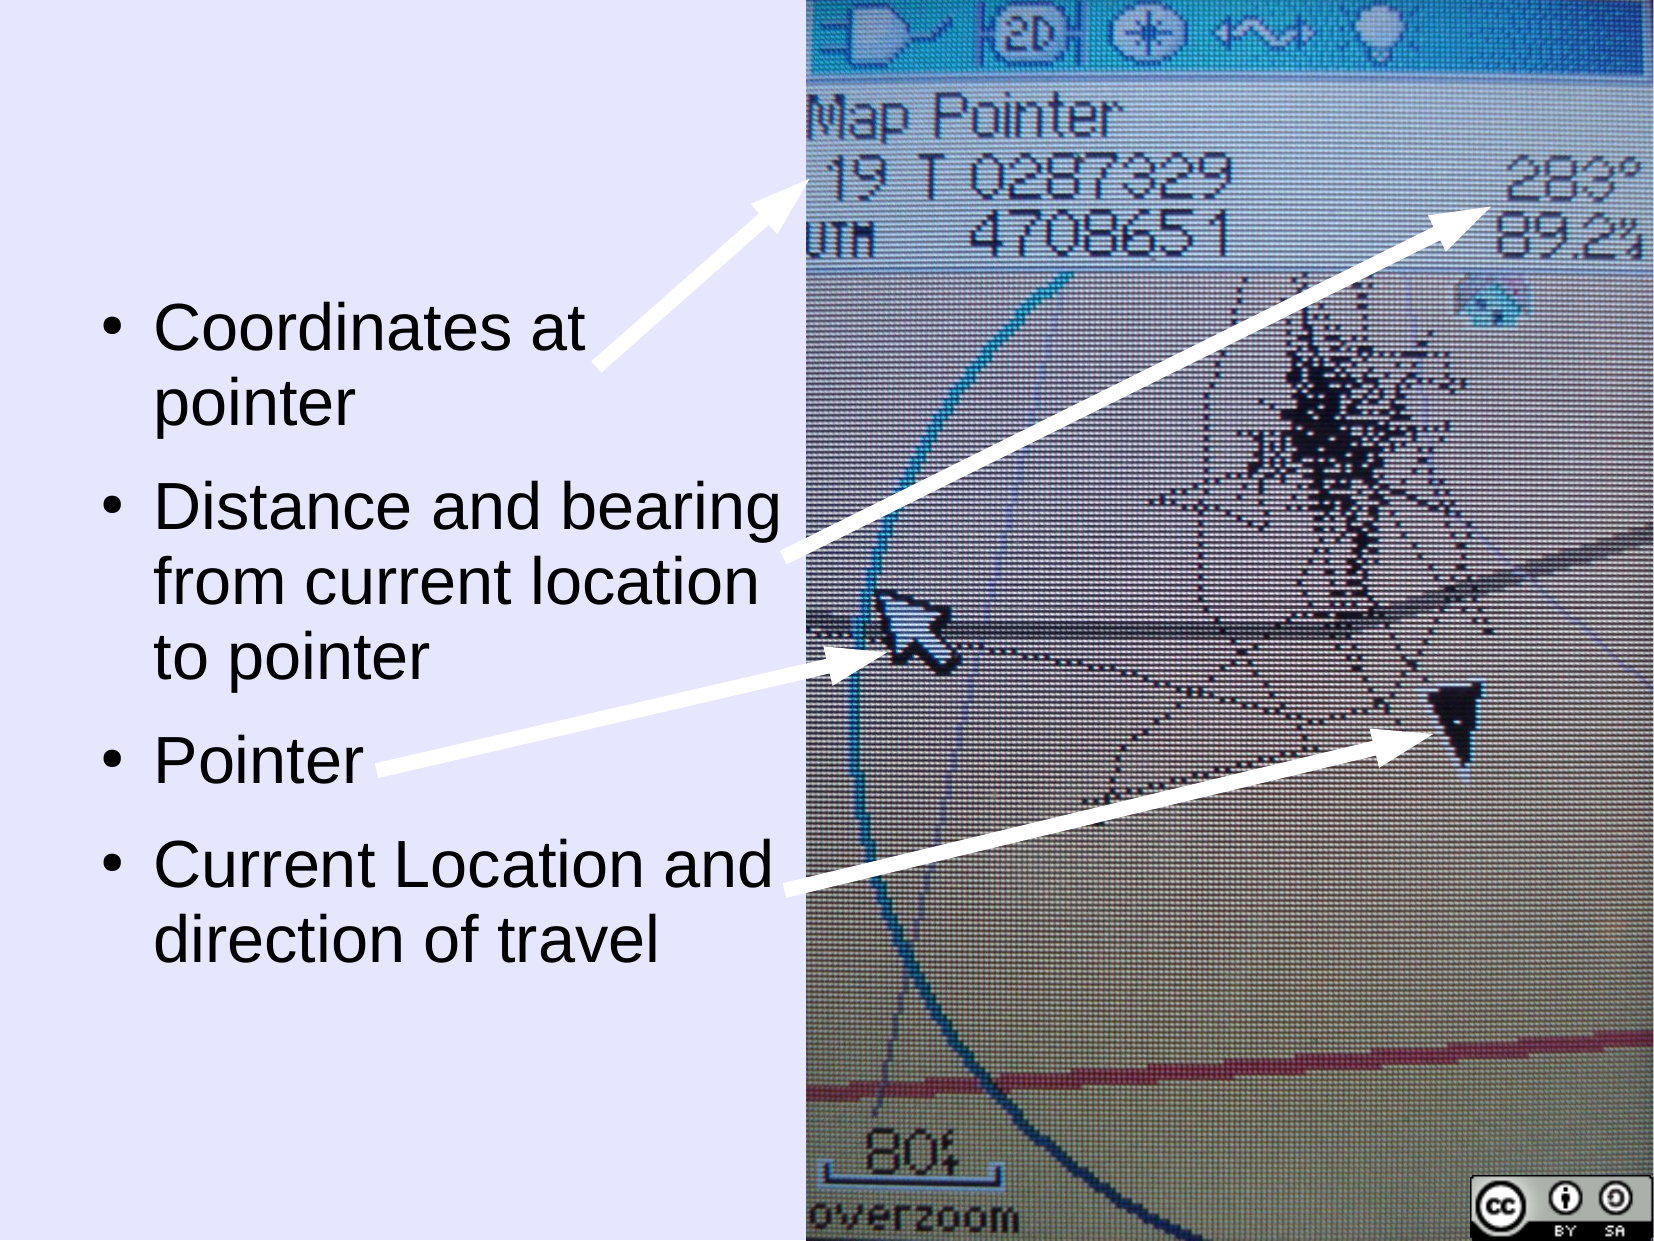

# Coordinates at pointer
Distance and bearing from current location to pointer
Pointer
Current Location and direction of travel